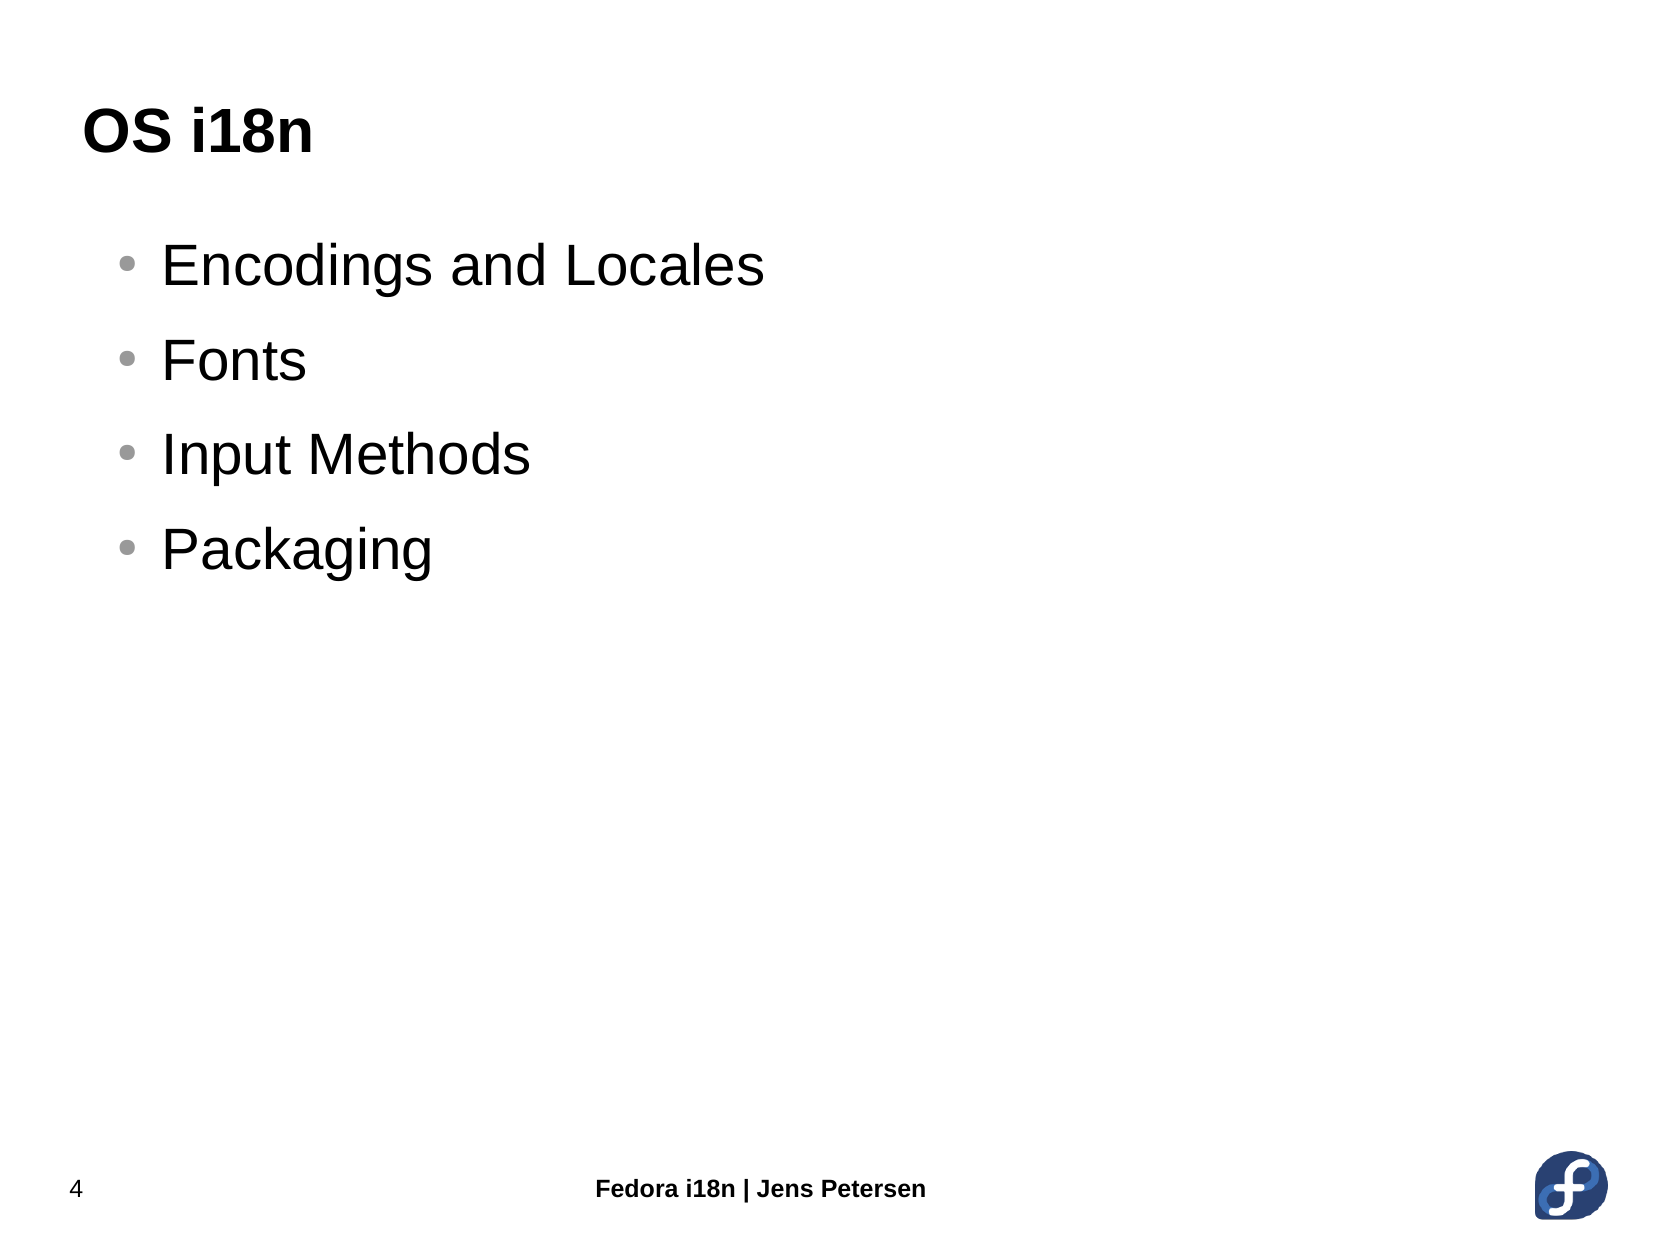

# OS i18n
Encodings and Locales
Fonts
Input Methods
Packaging